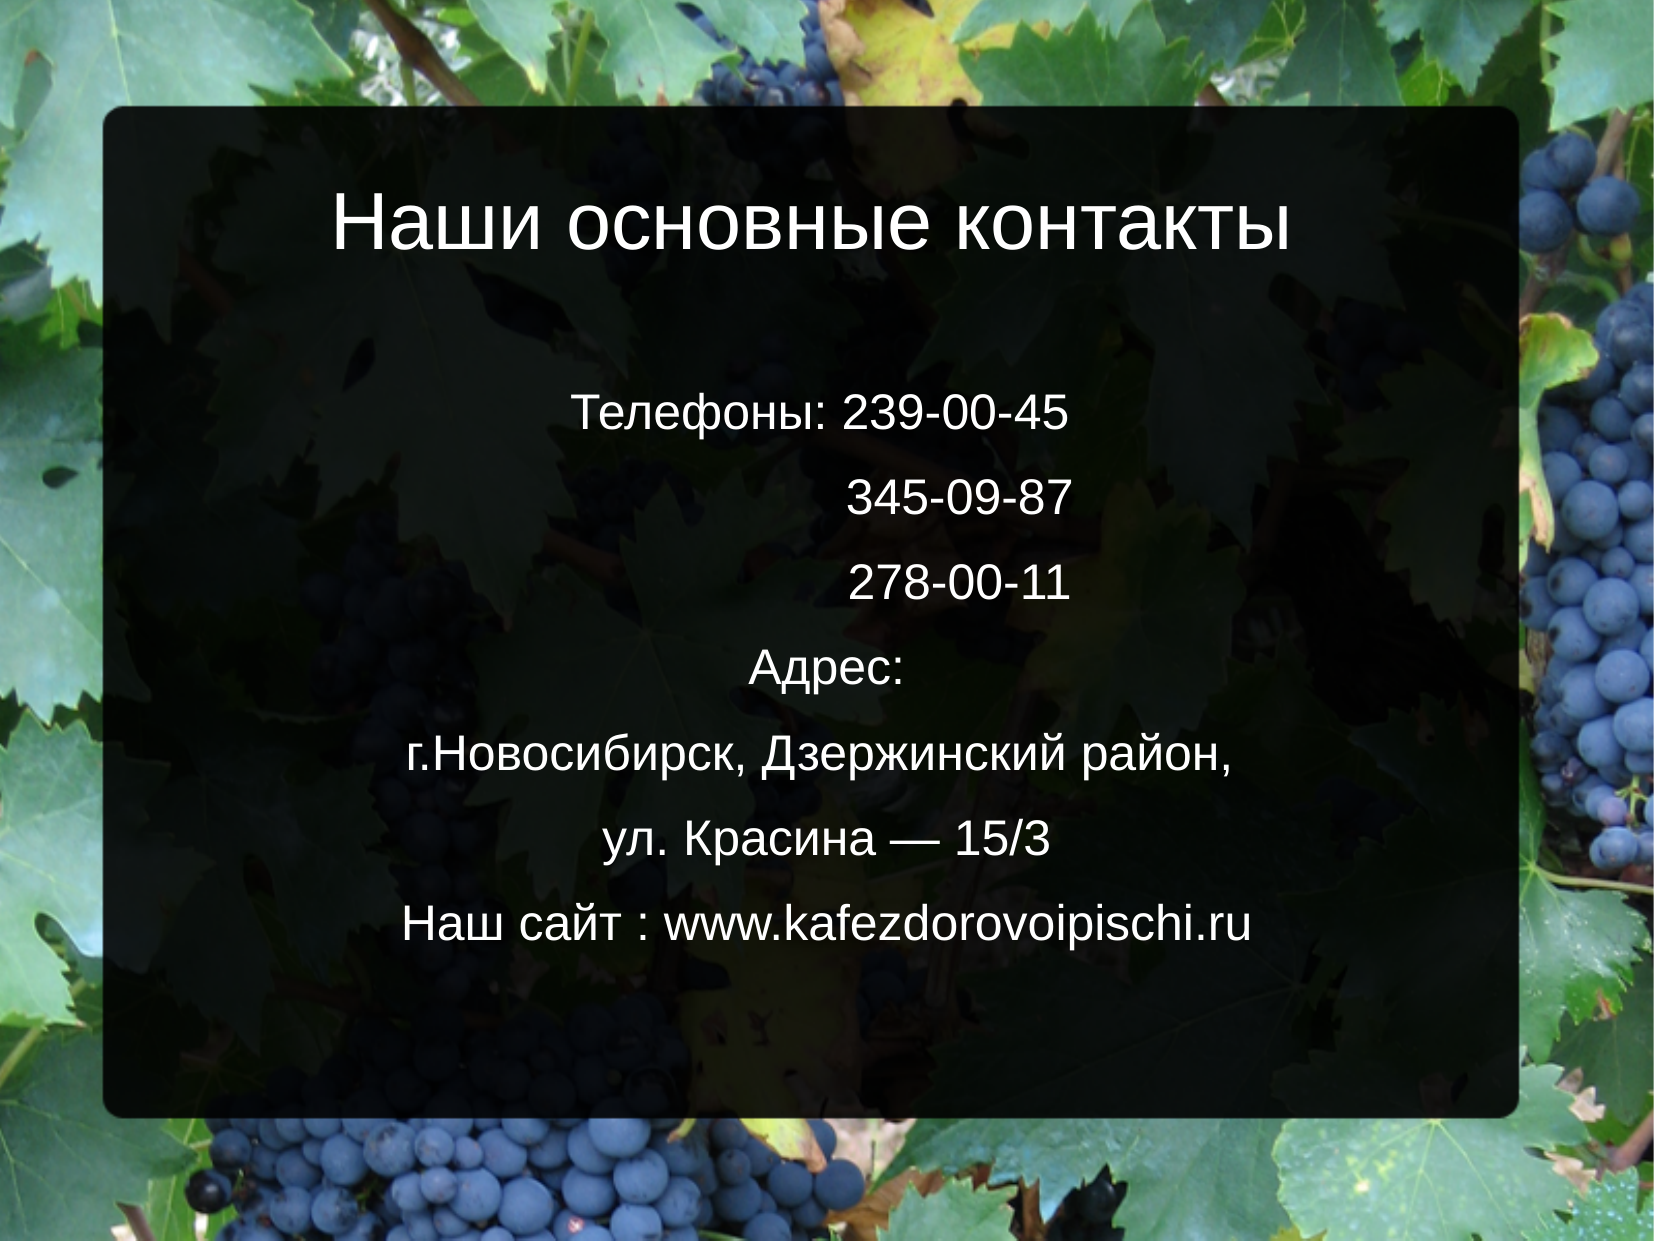

# Наши основные контакты
Телефоны: 239-00-45
 345-09-87
 278-00-11
Адрес:
г.Новосибирск, Дзержинский район,
ул. Красина — 15/3
Наш сайт : www.kafezdorovoipischi.ru